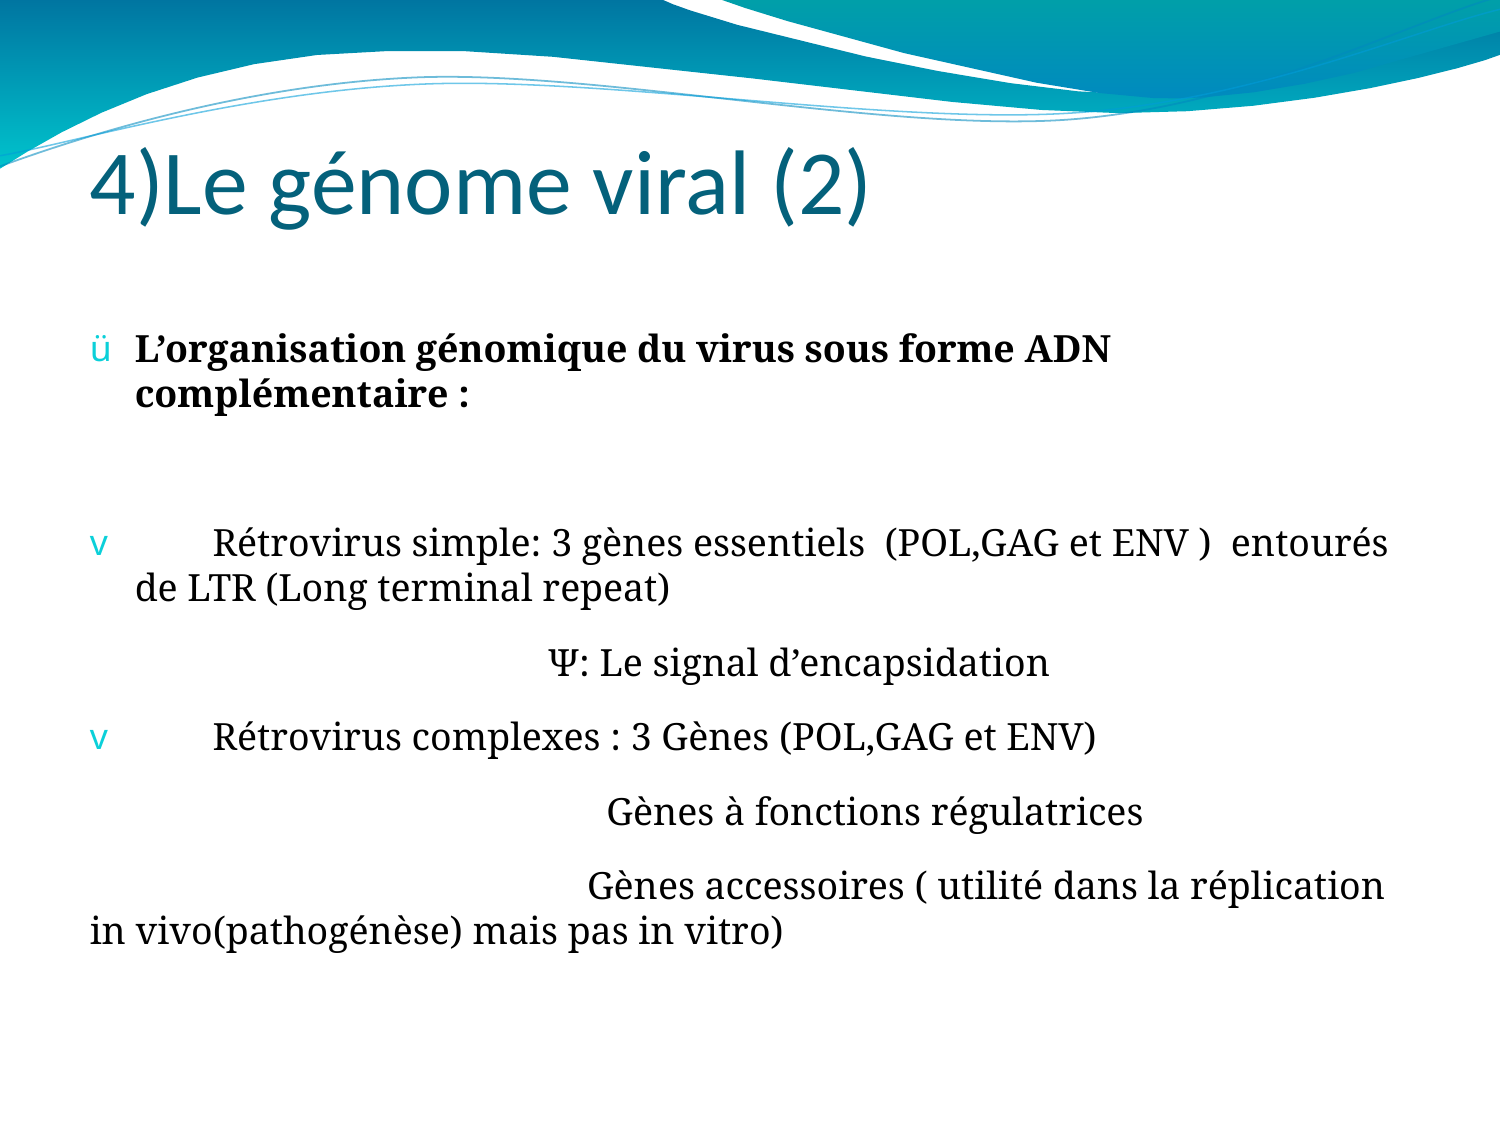

# 4)Le génome viral (2)
L’organisation génomique du virus sous forme ADN complémentaire :
 Rétrovirus simple: 3 gènes essentiels (POL,GAG et ENV ) entourés de LTR (Long terminal repeat)
 Ψ: Le signal d’encapsidation
 Rétrovirus complexes : 3 Gènes (POL,GAG et ENV)
 Gènes à fonctions régulatrices
 Gènes accessoires ( utilité dans la réplication in vivo(pathogénèse) mais pas in vitro)